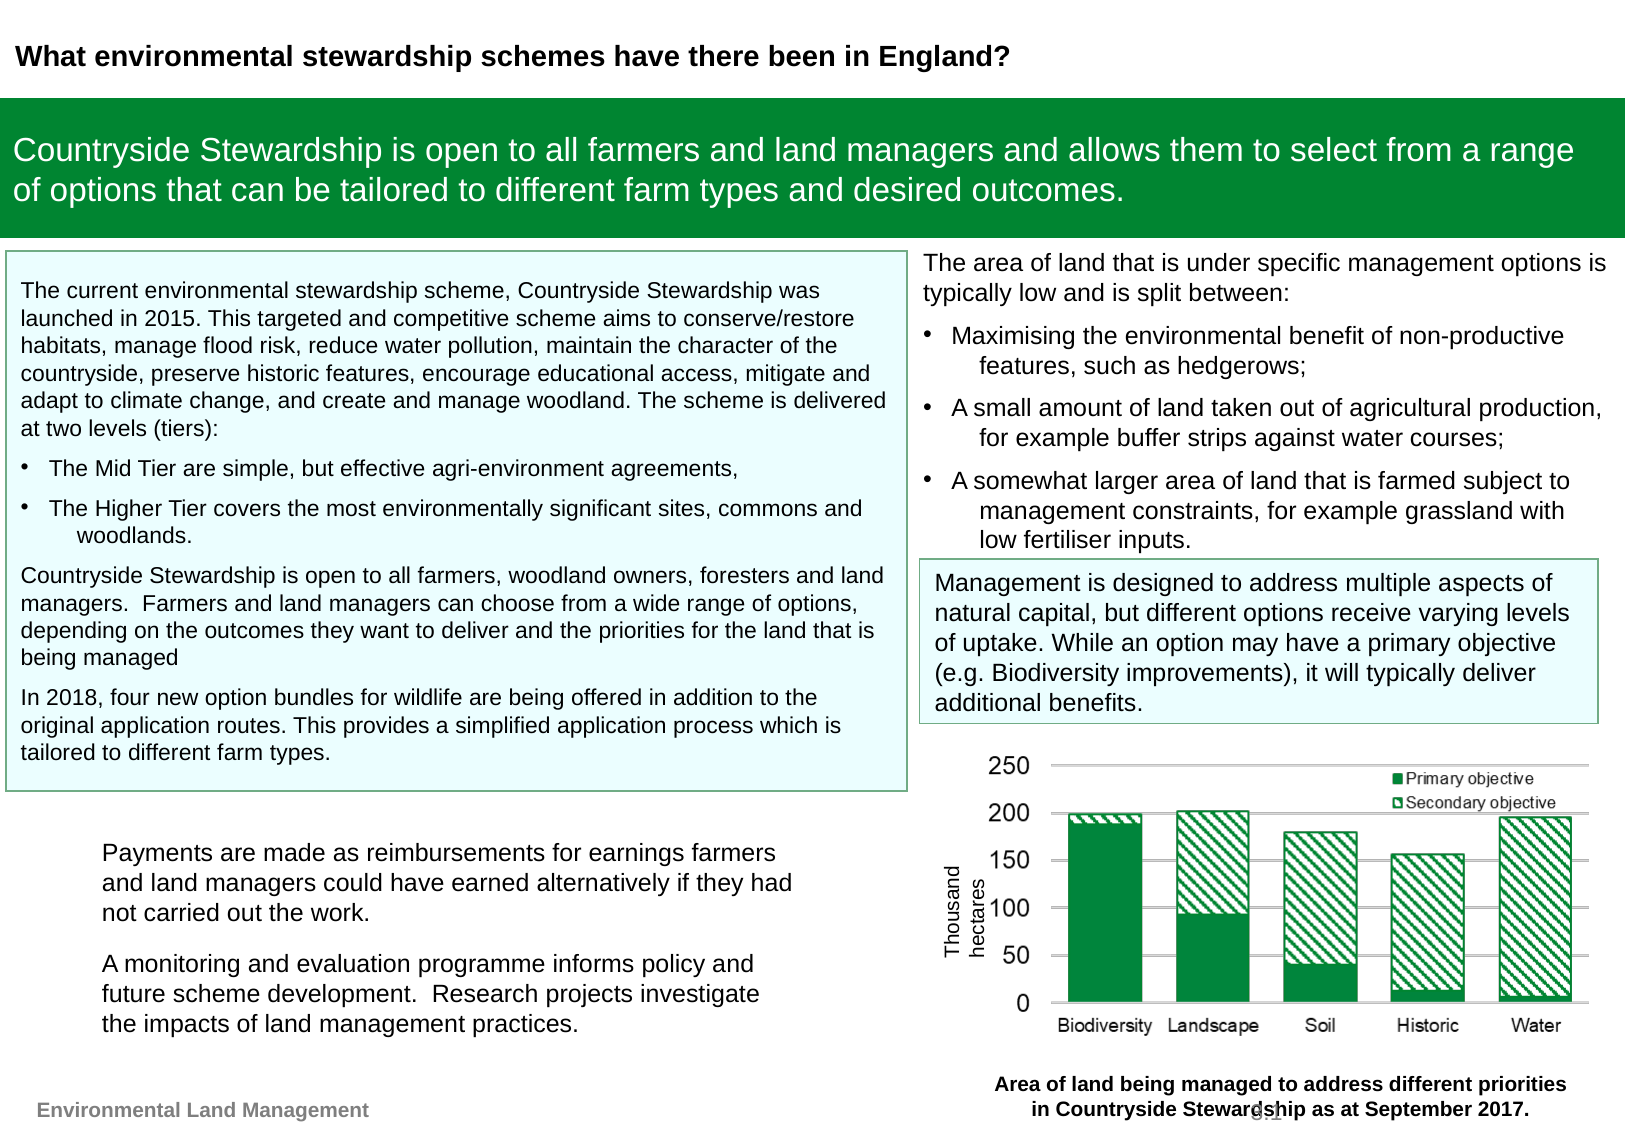

What environmental stewardship schemes have there been in England?
CC
Countryside Stewardship is open to all farmers and land managers and allows them to select from a range of options that can be tailored to different farm types and desired outcomes.
# Slide 3.1 – What environmental stewardship schemes have there been in England?
The area of land that is under specific management options is typically low and is split between:
Maximising the environmental benefit of non-productive features, such as hedgerows;
A small amount of land taken out of agricultural production, for example buffer strips against water courses;
A somewhat larger area of land that is farmed subject to management constraints, for example grassland with low fertiliser inputs.
The current environmental stewardship scheme, Countryside Stewardship was launched in 2015. This targeted and competitive scheme aims to conserve/restore habitats, manage flood risk, reduce water pollution, maintain the character of the countryside, preserve historic features, encourage educational access, mitigate and adapt to climate change, and create and manage woodland. The scheme is delivered at two levels (tiers):
The Mid Tier are simple, but effective agri-environment agreements,
The Higher Tier covers the most environmentally significant sites, commons and woodlands.
Countryside Stewardship is open to all farmers, woodland owners, foresters and land managers. Farmers and land managers can choose from a wide range of options, depending on the outcomes they want to deliver and the priorities for the land that is being managed
In 2018, four new option bundles for wildlife are being offered in addition to the original application routes. This provides a simplified application process which is tailored to different farm types.
Management is designed to address multiple aspects of natural capital, but different options receive varying levels of uptake. While an option may have a primary objective (e.g. Biodiversity improvements), it will typically deliver additional benefits.
Payments are made as reimbursements for earnings farmers and land managers could have earned alternatively if they had not carried out the work.
Thousand hectares
A monitoring and evaluation programme informs policy and future scheme development. Research projects investigate the impacts of land management practices.
Area of land being managed to address different priorities in Countryside Stewardship as at September 2017.
3.1
Environmental Land Management